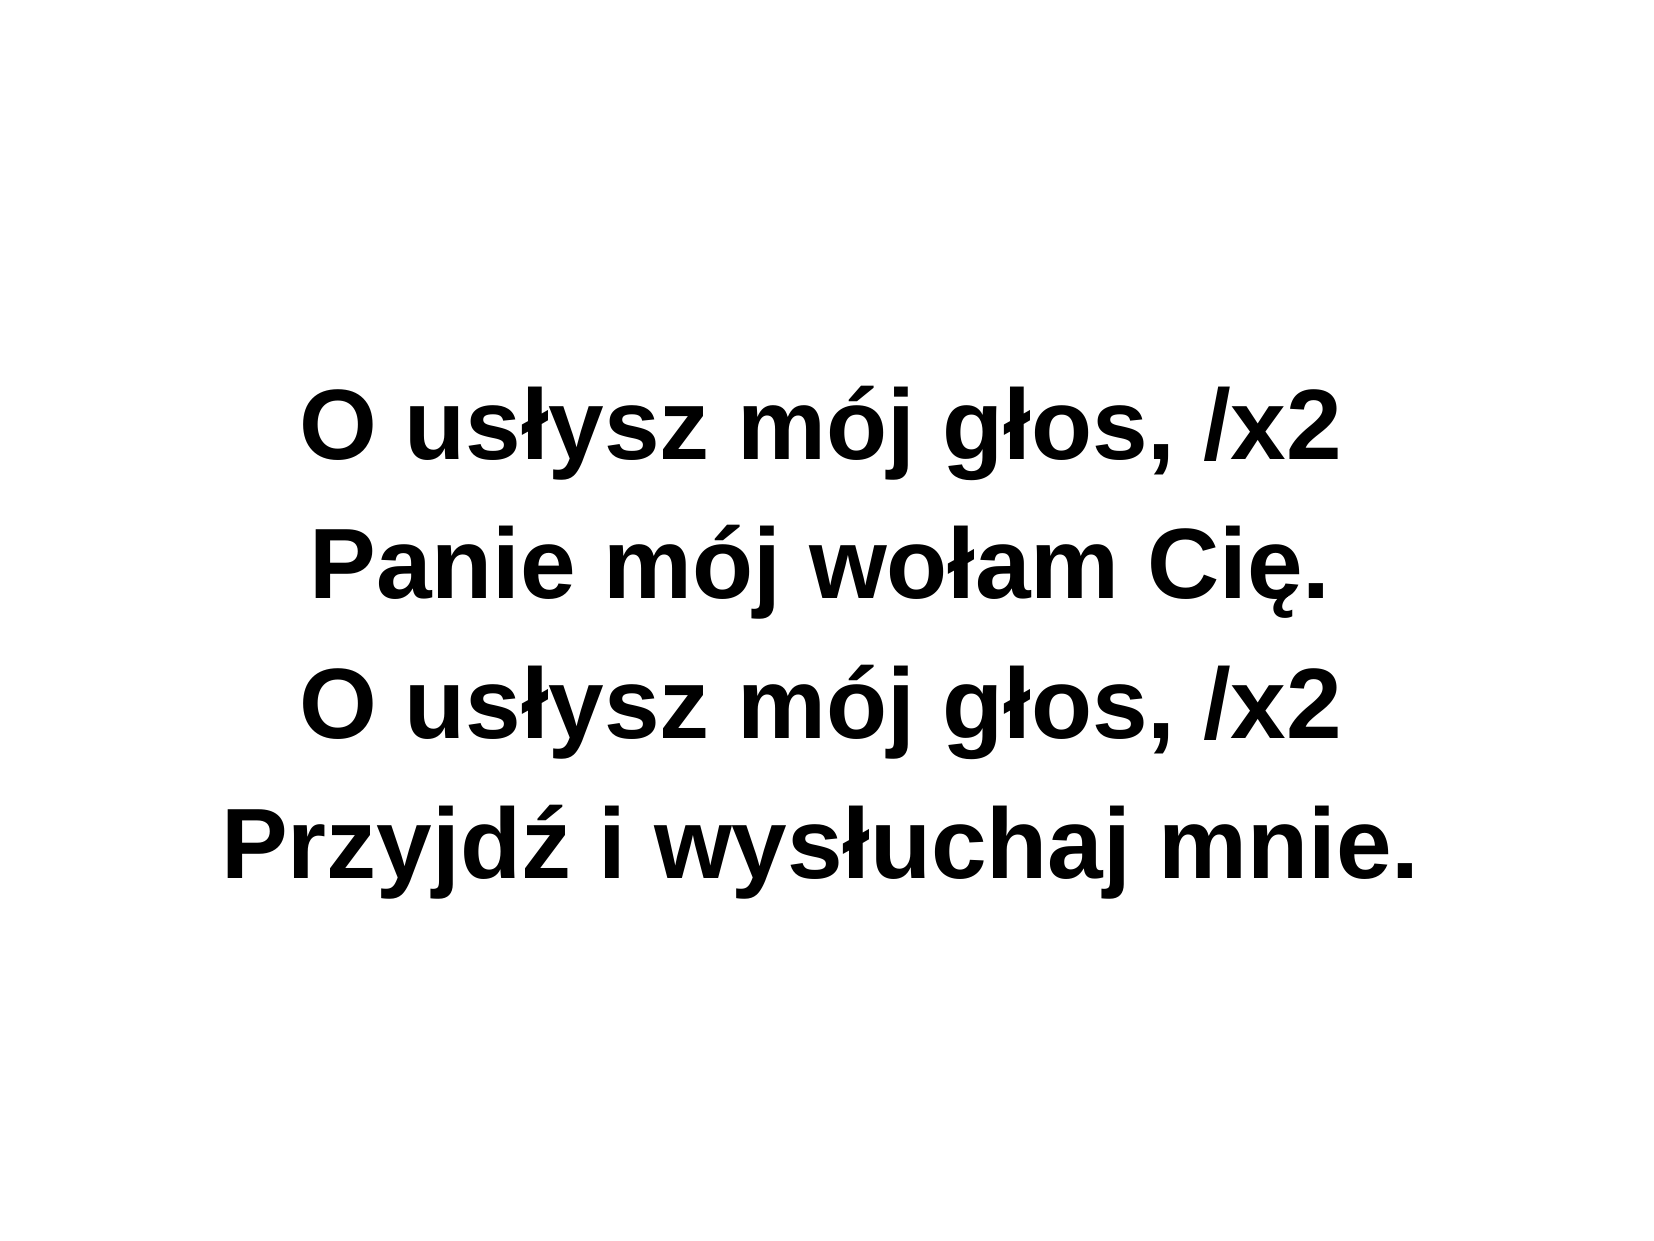

# O usłysz mój głos, /x2
Panie mój wołam Cię.
O usłysz mój głos, /x2
Przyjdź i wysłuchaj mnie.